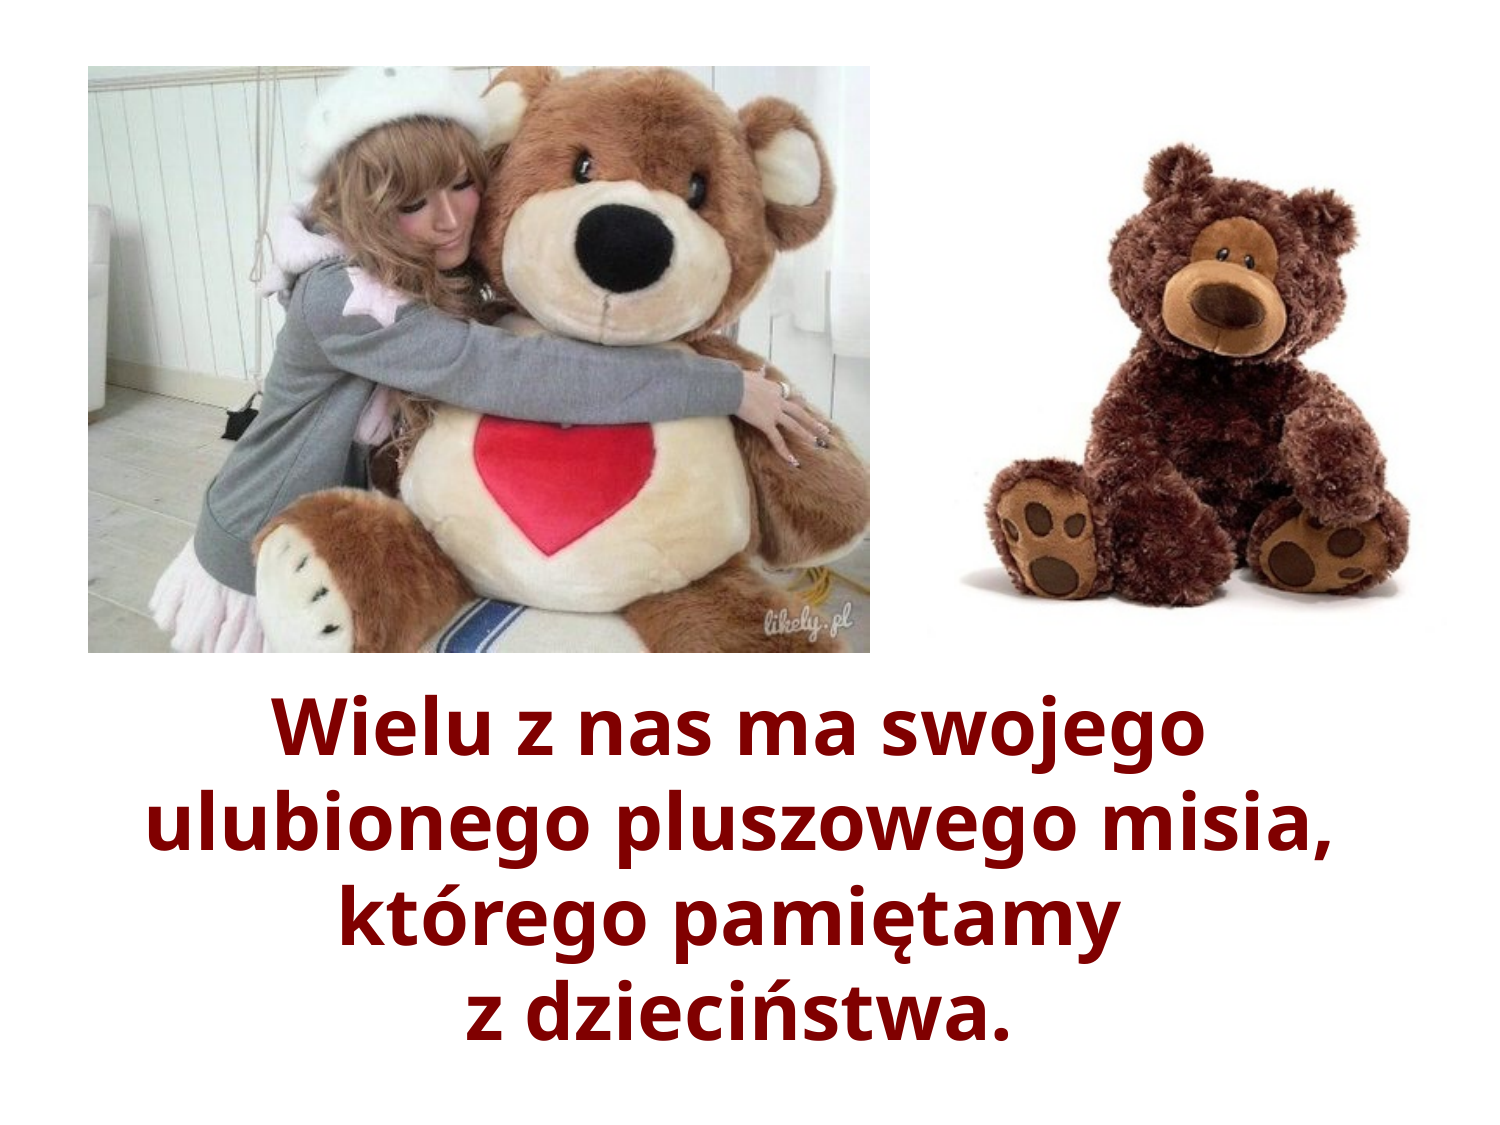

# Wielu z nas ma swojego ulubionego pluszowego misia, którego pamiętamy z dzieciństwa.